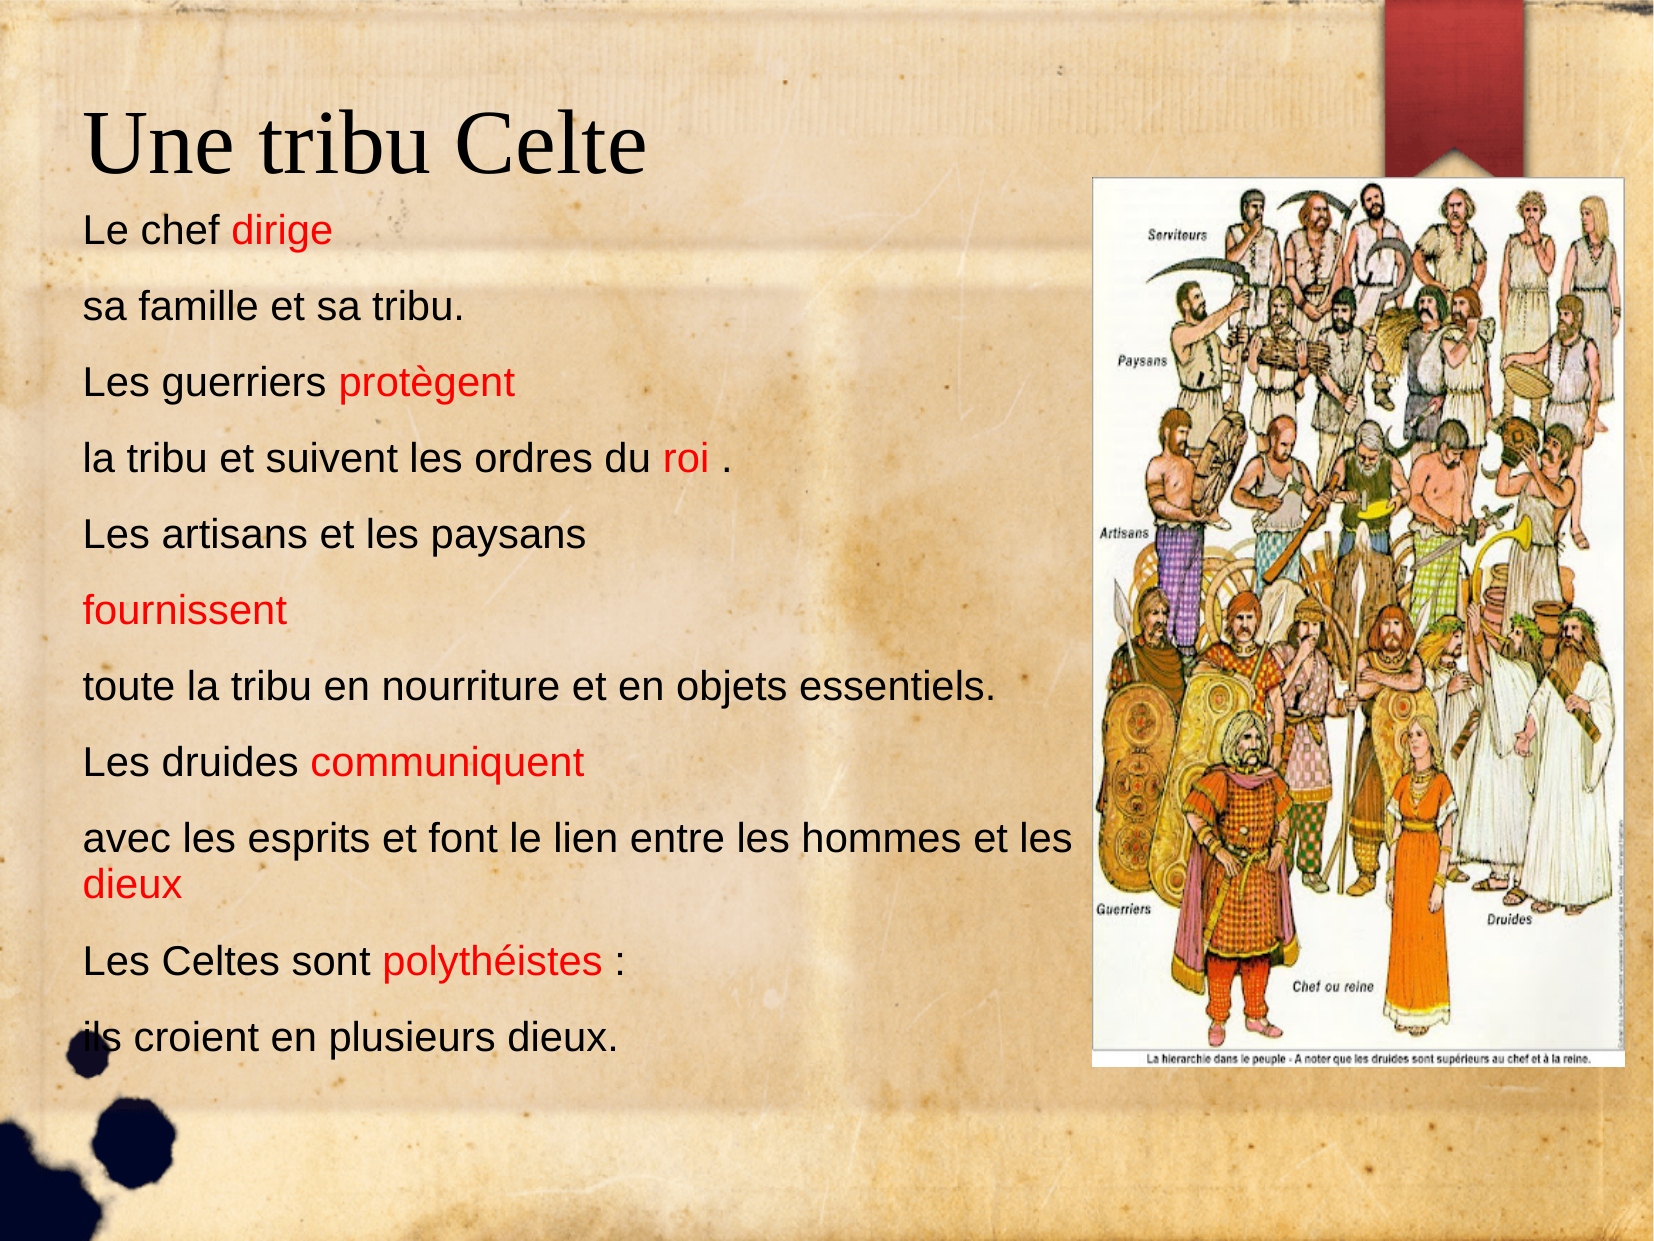

# Une tribu Celte
Le chef dirige
sa famille et sa tribu.
Les guerriers protègent
la tribu et suivent les ordres du roi .
Les artisans et les paysans
fournissent
toute la tribu en nourriture et en objets essentiels.
Les druides communiquent
avec les esprits et font le lien entre les hommes et les dieux
Les Celtes sont polythéistes :
ils croient en plusieurs dieux.